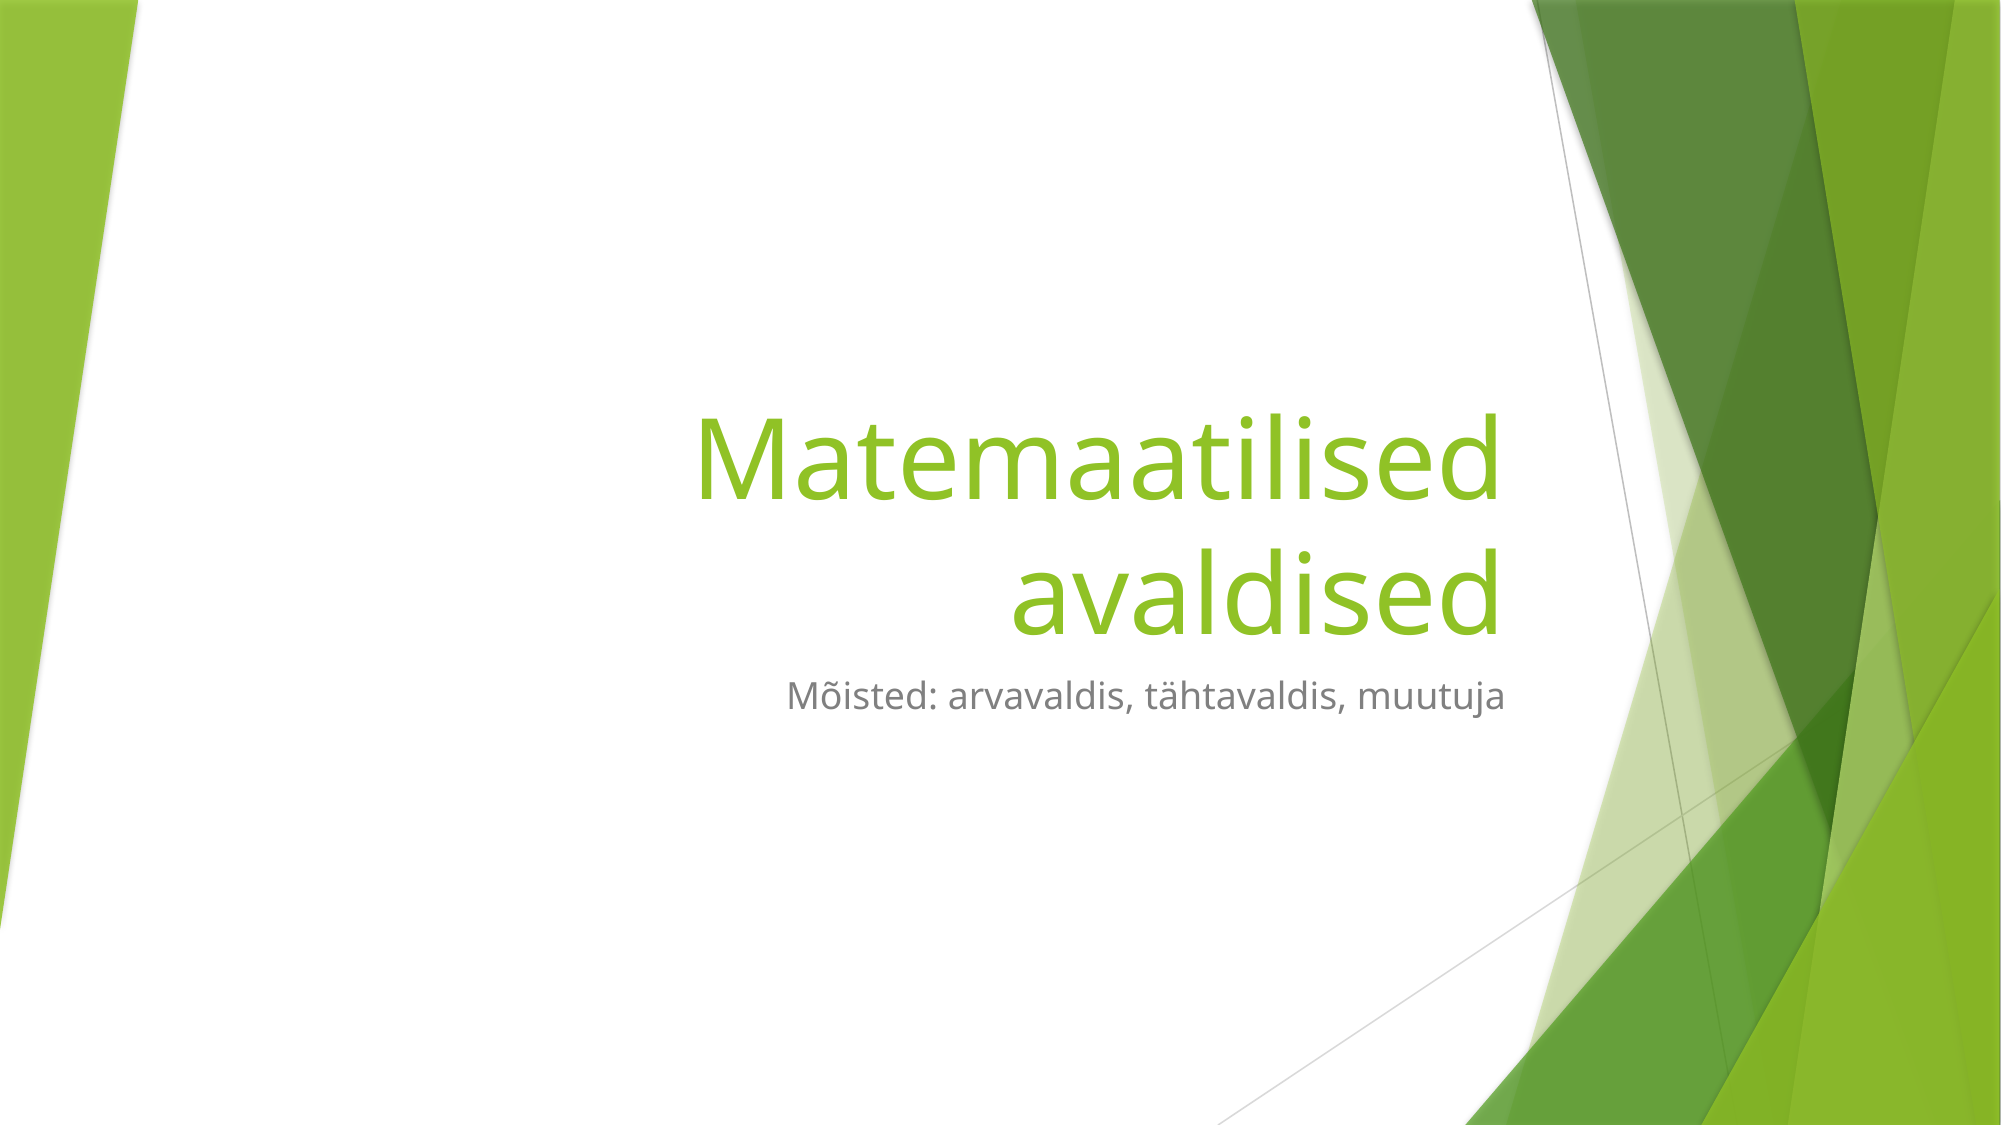

# Matemaatilised avaldised
Mõisted: arvavaldis, tähtavaldis, muutuja